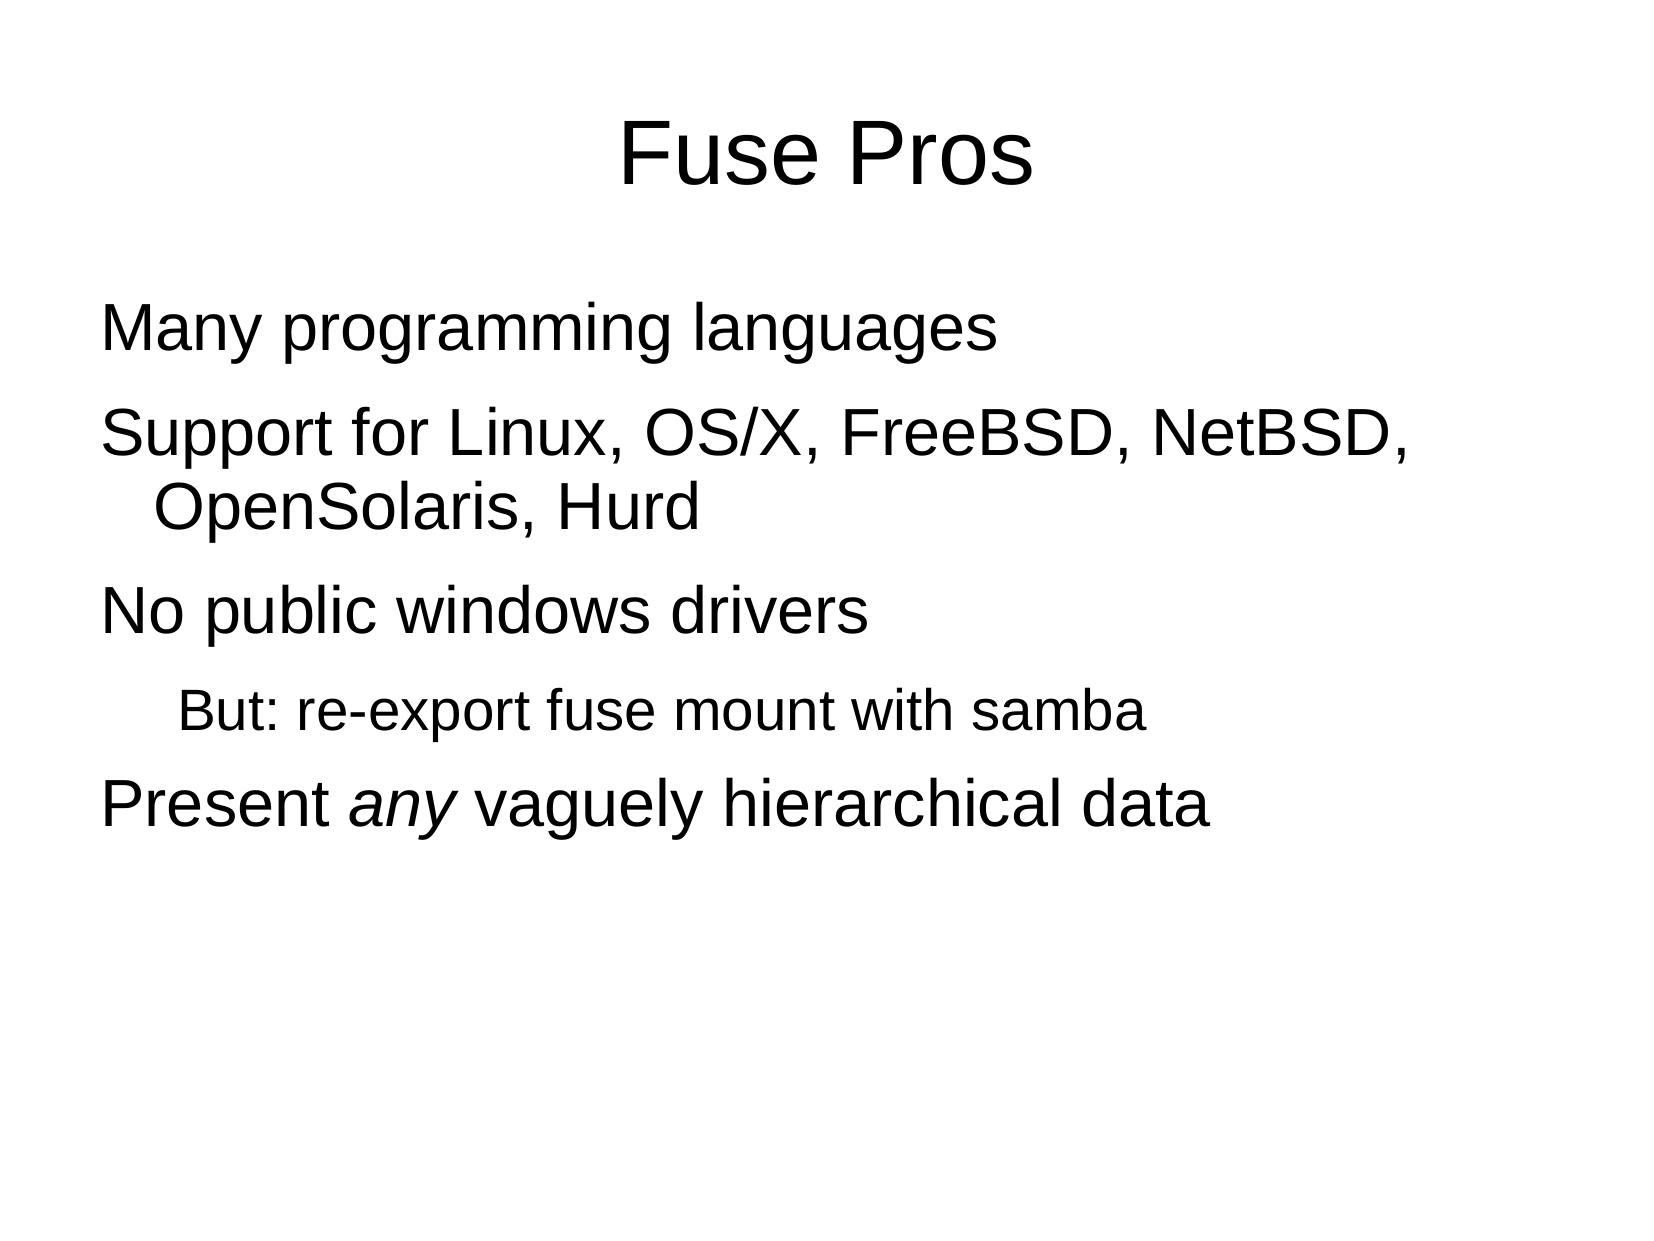

# Fuse Pros
Many programming languages
Support for Linux, OS/X, FreeBSD, NetBSD, OpenSolaris, Hurd
No public windows drivers
But: re-export fuse mount with samba
Present any vaguely hierarchical data